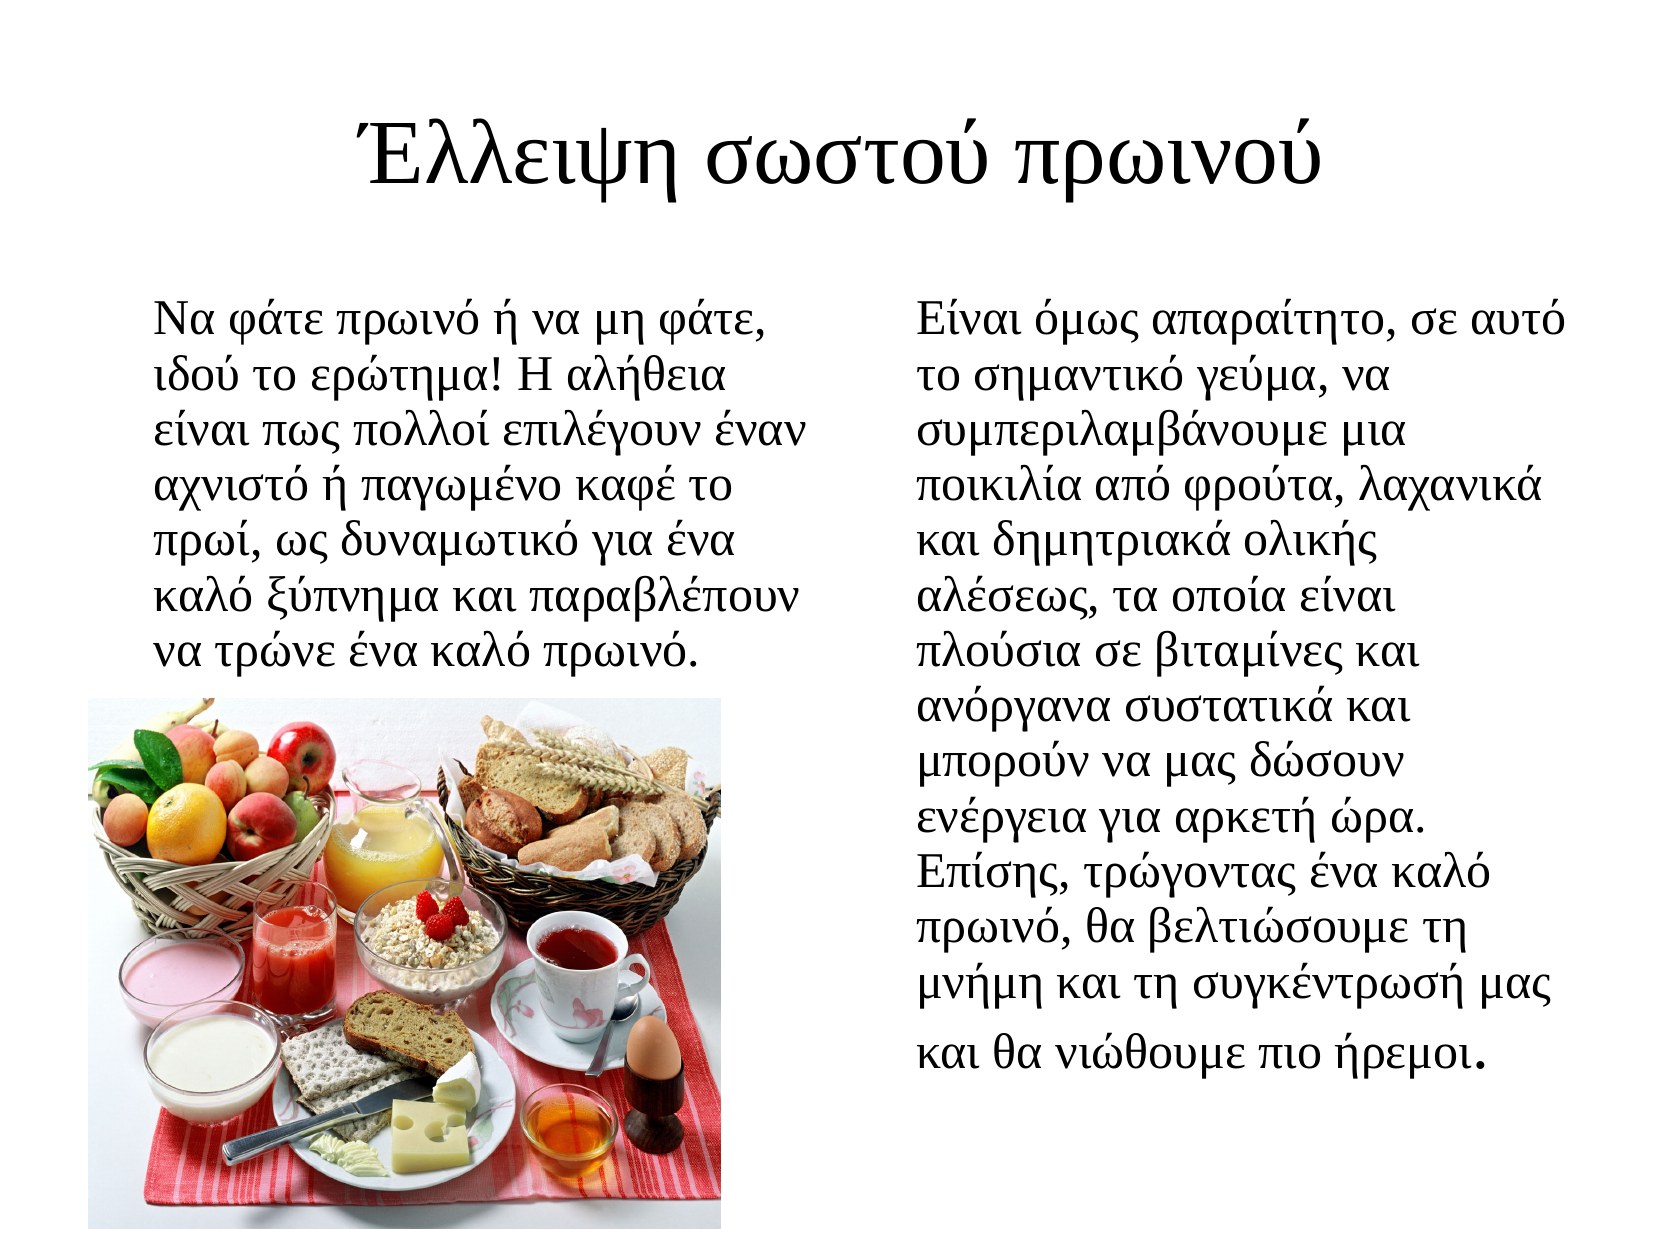

# Έλλειψη σωστού πρωινού
Να φάτε πρωινό ή να μη φάτε, ιδού το ερώτημα! Η αλήθεια είναι πως πολλοί επιλέγουν έναν αχνιστό ή παγωμένο καφέ το πρωί, ως δυναμωτικό για ένα καλό ξύπνημα και παραβλέπουν να τρώνε ένα καλό πρωινό.
Είναι όμως απαραίτητο, σε αυτό το σημαντικό γεύμα, να συμπεριλαμβάνουμε μια ποικιλία από φρούτα, λαχανικά και δημητριακά ολικής αλέσεως, τα οποία είναι πλούσια σε βιταμίνες και ανόργανα συστατικά και μπορούν να μας δώσουν ενέργεια για αρκετή ώρα. Επίσης, τρώγοντας ένα καλό πρωινό, θα βελτιώσουμε τη μνήμη και τη συγκέντρωσή μας και θα νιώθουμε πιο ήρεμοι.